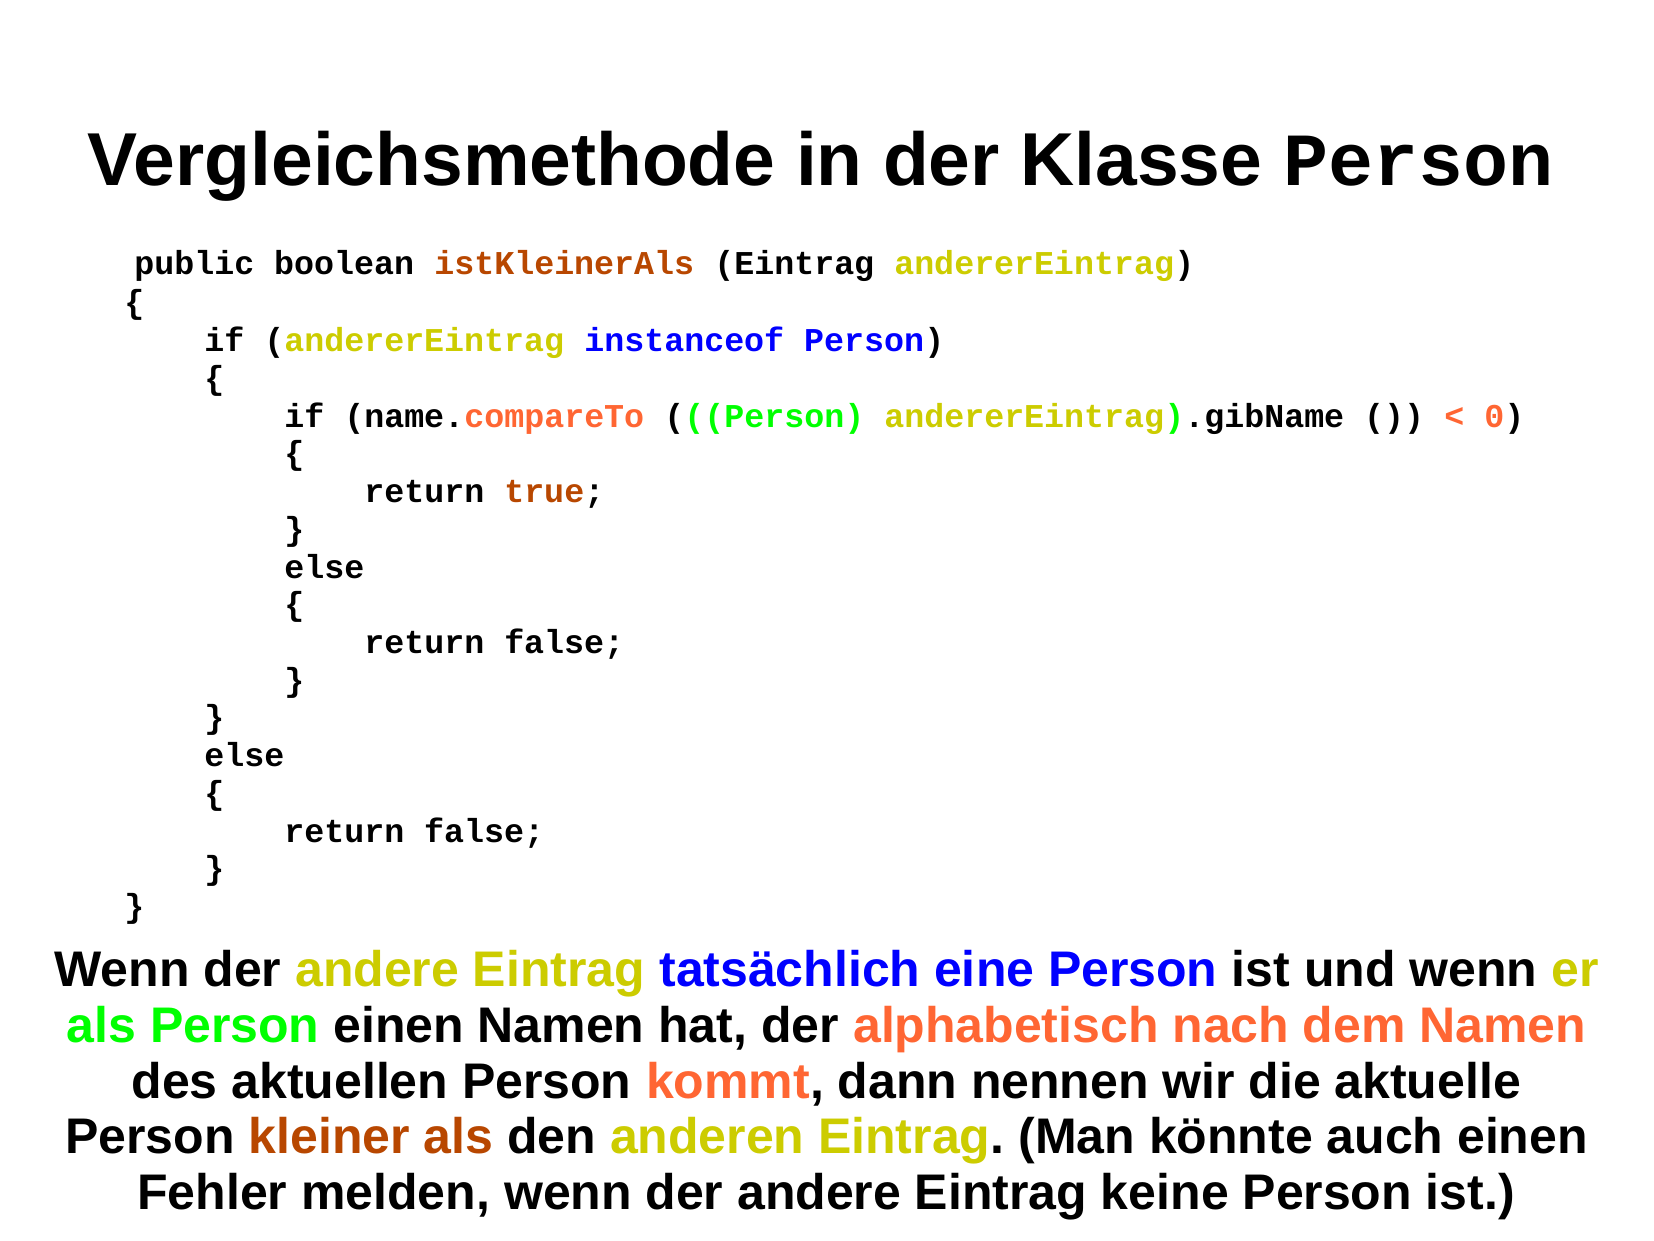

# Vergleichsmethode in der Klasse Person
 public boolean istKleinerAls (Eintrag andererEintrag)
 {
 if (andererEintrag instanceof Person)
 {
 if (name.compareTo (((Person) andererEintrag).gibName ()) < 0)
 {
 return true;
 }
 else
 {
 return false;
 }
 }
 else
 {
 return false;
 }
 }
Wenn der andere Eintrag tatsächlich eine Person ist und wenn er als Person einen Namen hat, der alphabetisch nach dem Namen des aktuellen Person kommt, dann nennen wir die aktuelle Person kleiner als den anderen Eintrag. (Man könnte auch einen Fehler melden, wenn der andere Eintrag keine Person ist.)